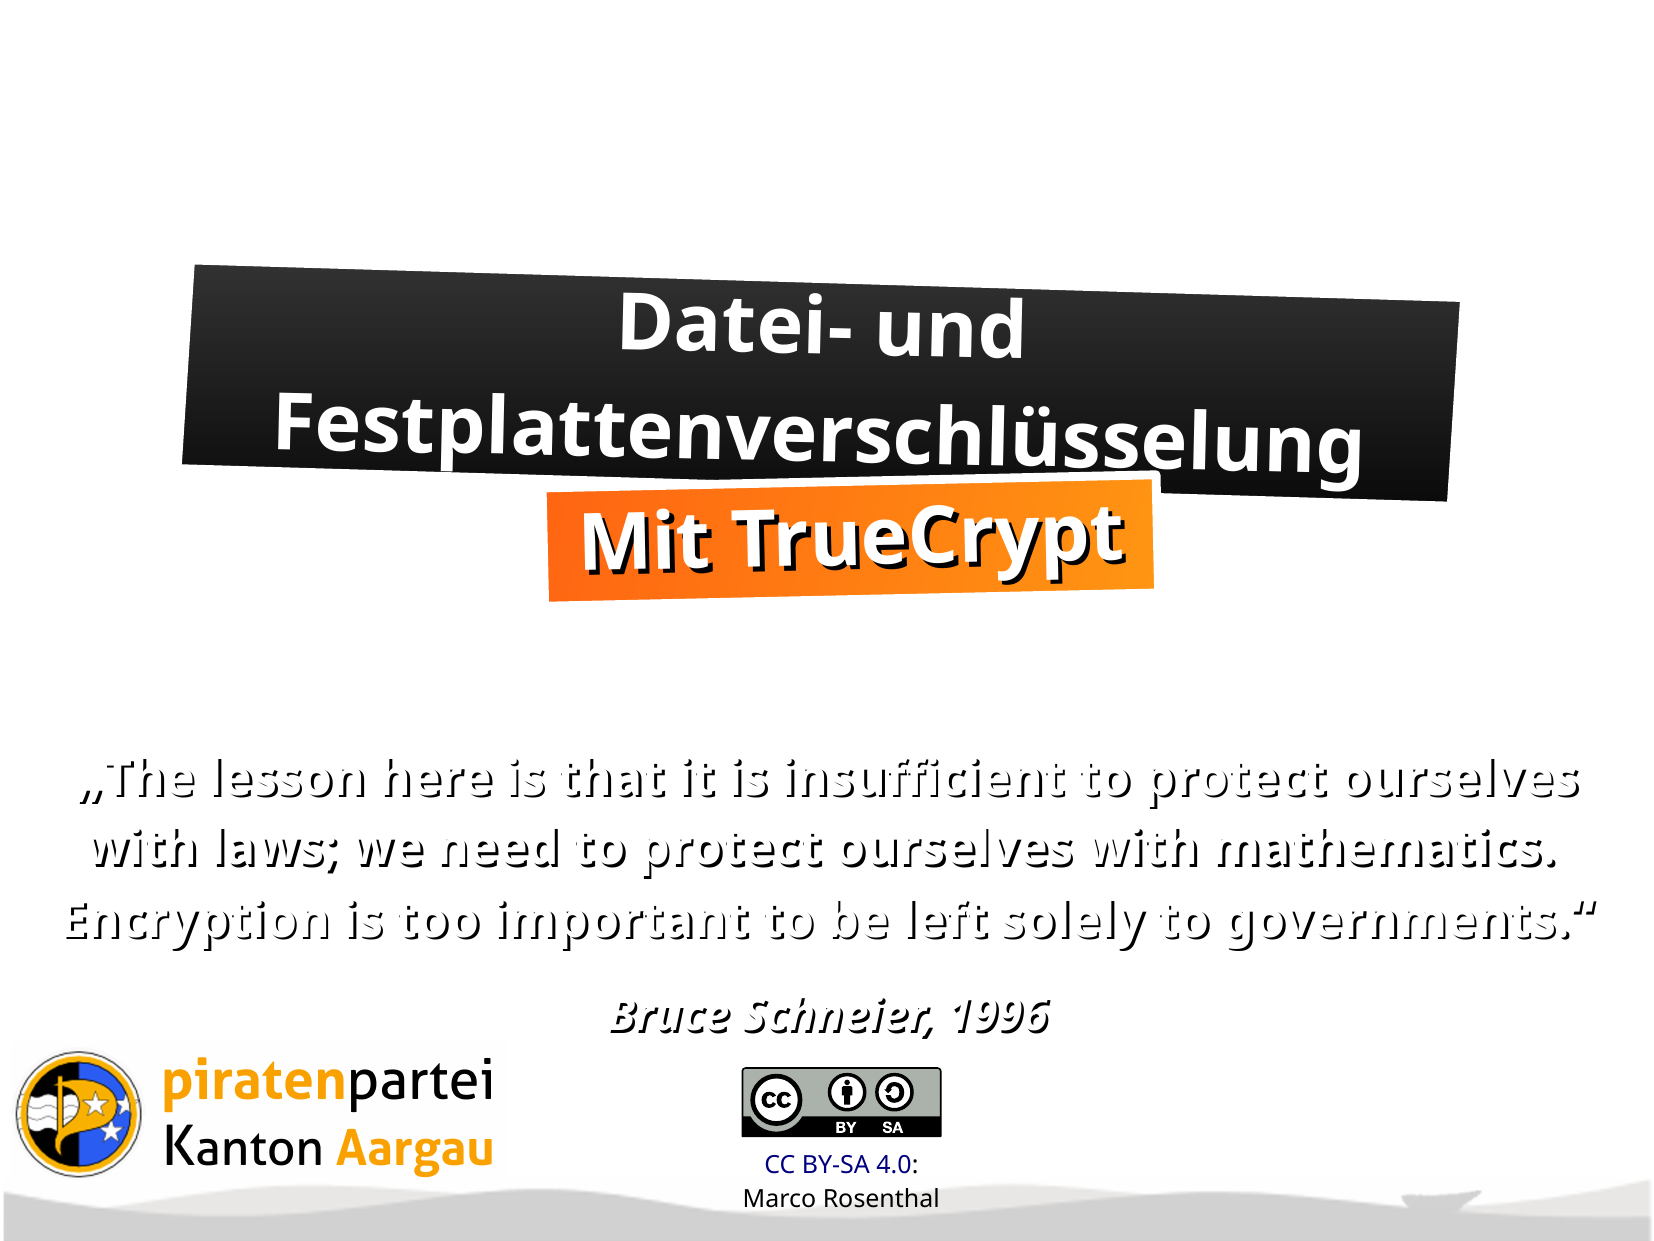

# Datei- und Festplattenverschlüsselung
Mit TrueCrypt
„The lesson here is that it is insufficient to protect ourselves with laws; we need to protect ourselves with mathematics.
Encryption is too important to be left solely to governments.“
Bruce Schneier, 1996
CC BY-SA 4.0:
Marco Rosenthal